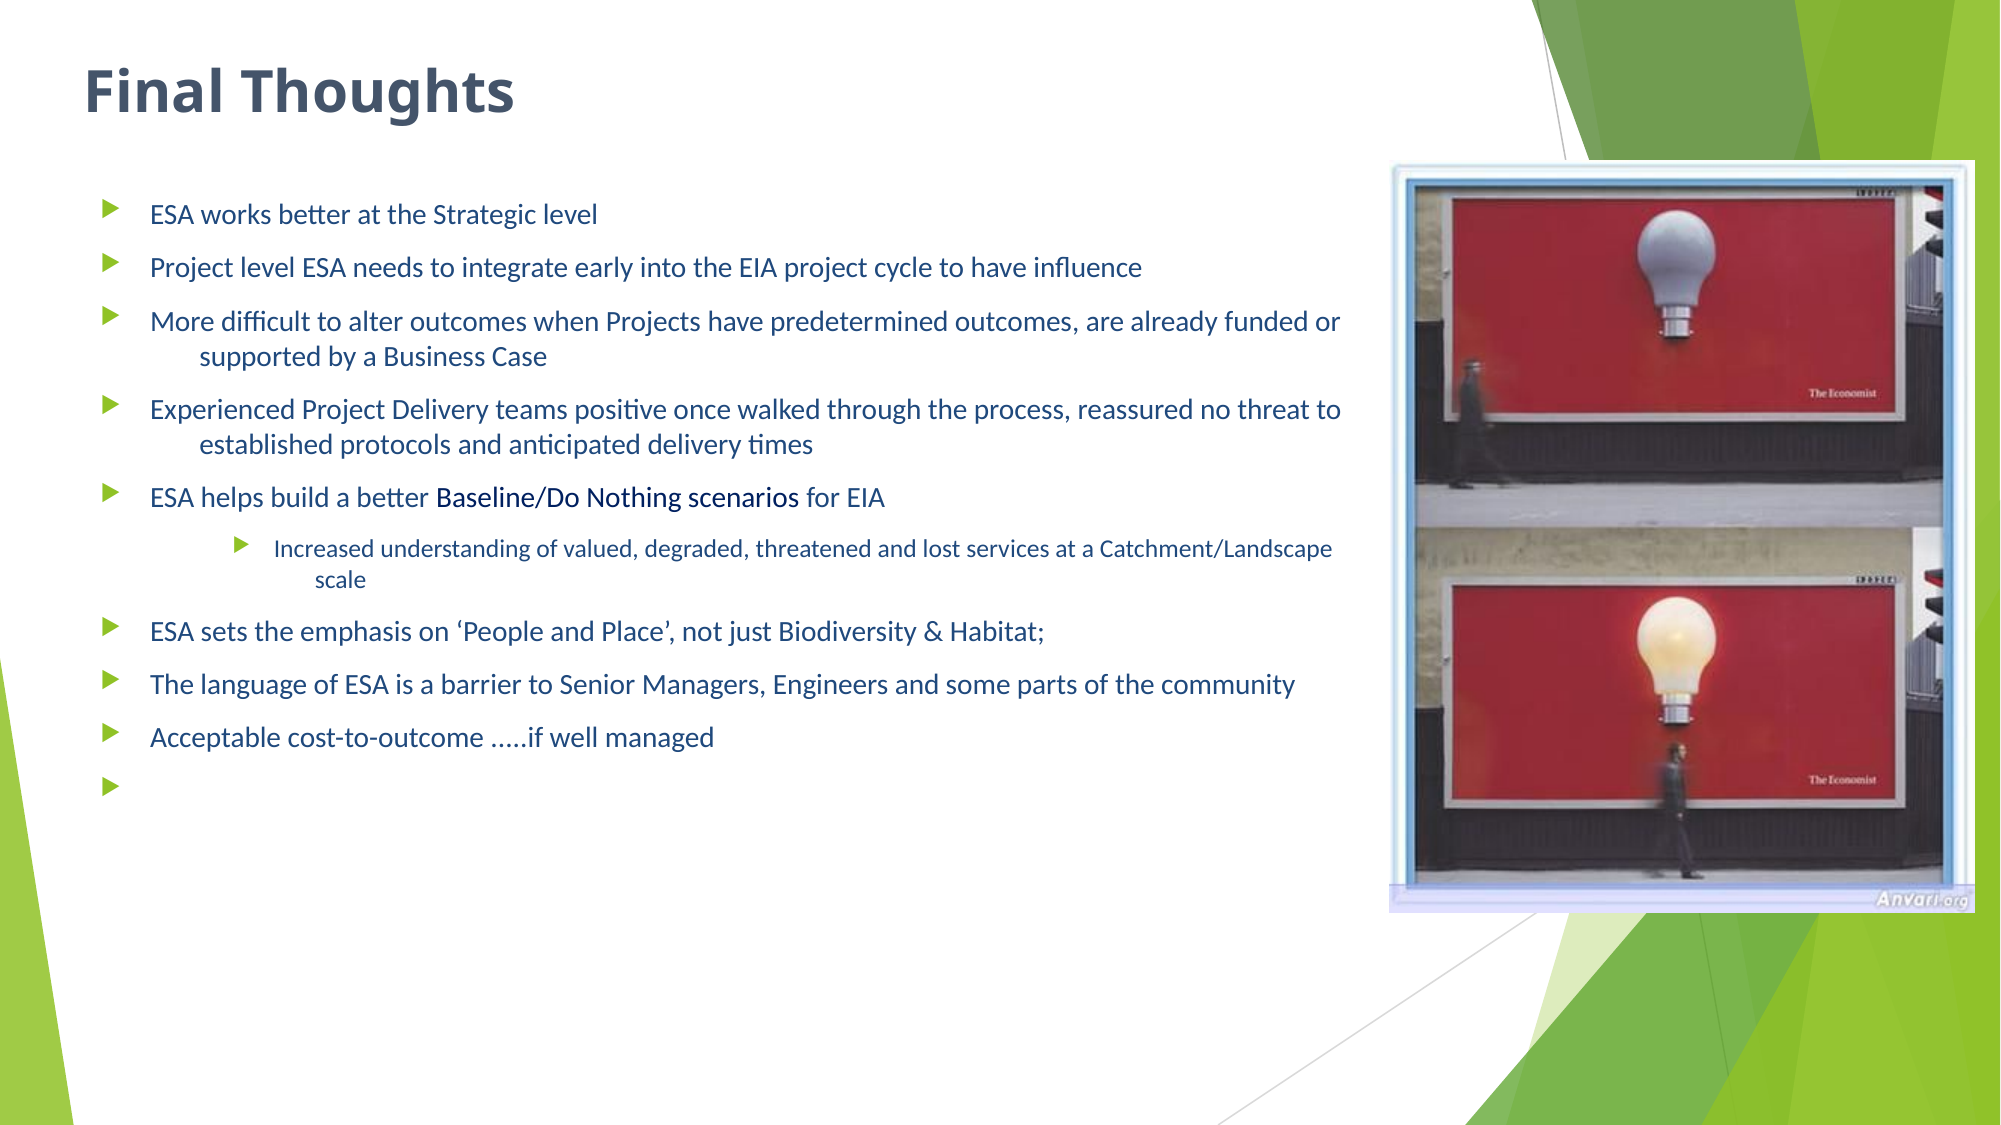

# Final Thoughts
ESA works better at the Strategic level
Project level ESA needs to integrate early into the EIA project cycle to have influence
More difficult to alter outcomes when Projects have predetermined outcomes, are already funded or supported by a Business Case
Experienced Project Delivery teams positive once walked through the process, reassured no threat to established protocols and anticipated delivery times
ESA helps build a better Baseline/Do Nothing scenarios for EIA
Increased understanding of valued, degraded, threatened and lost services at a Catchment/Landscape scale
ESA sets the emphasis on ‘People and Place’, not just Biodiversity & Habitat;
The language of ESA is a barrier to Senior Managers, Engineers and some parts of the community
Acceptable cost-to-outcome .....if well managed